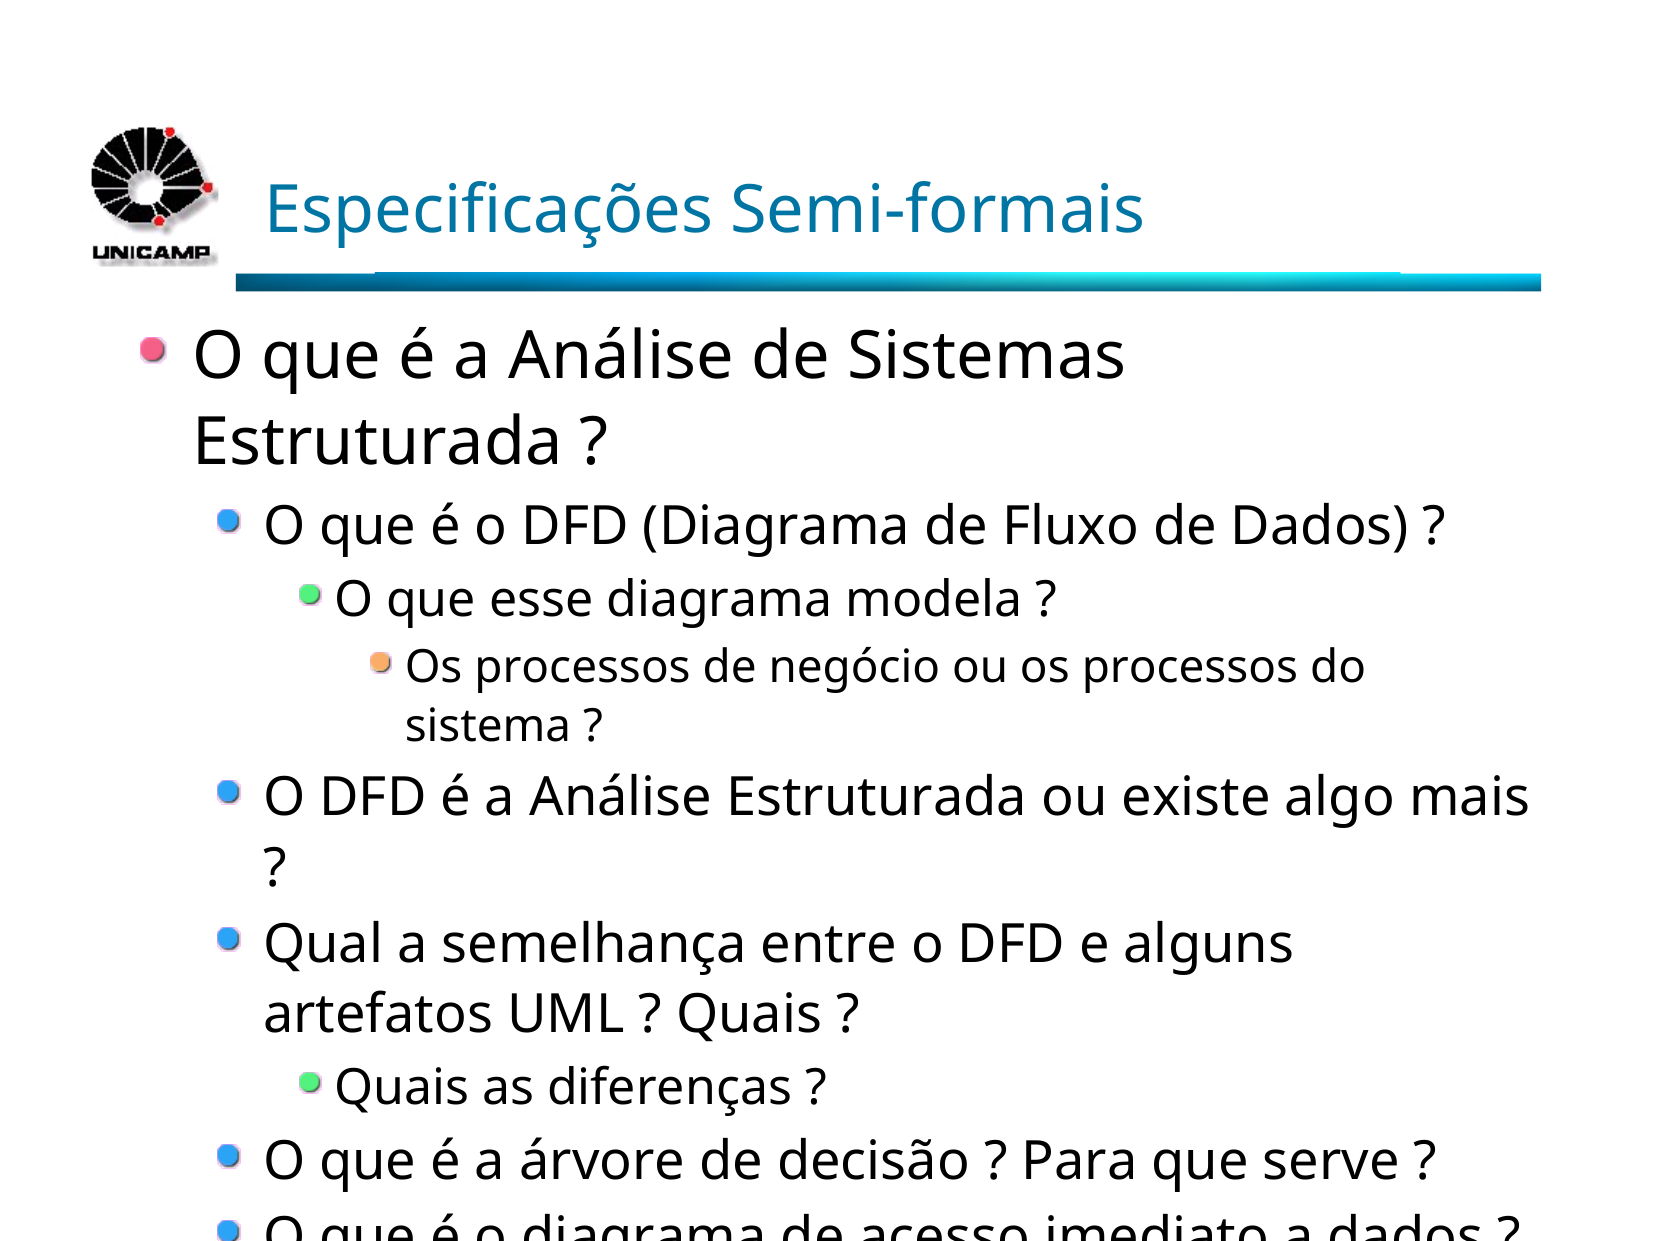

# Especificações Semi-formais
O que é a Análise de Sistemas Estruturada ?
O que é o DFD (Diagrama de Fluxo de Dados) ?
O que esse diagrama modela ?
Os processos de negócio ou os processos do sistema ?
O DFD é a Análise Estruturada ou existe algo mais ?
Qual a semelhança entre o DFD e alguns artefatos UML ? Quais ?
Quais as diferenças ?
O que é a árvore de decisão ? Para que serve ?
O que é o diagrama de acesso imediato a dados ?
Para que serve ?